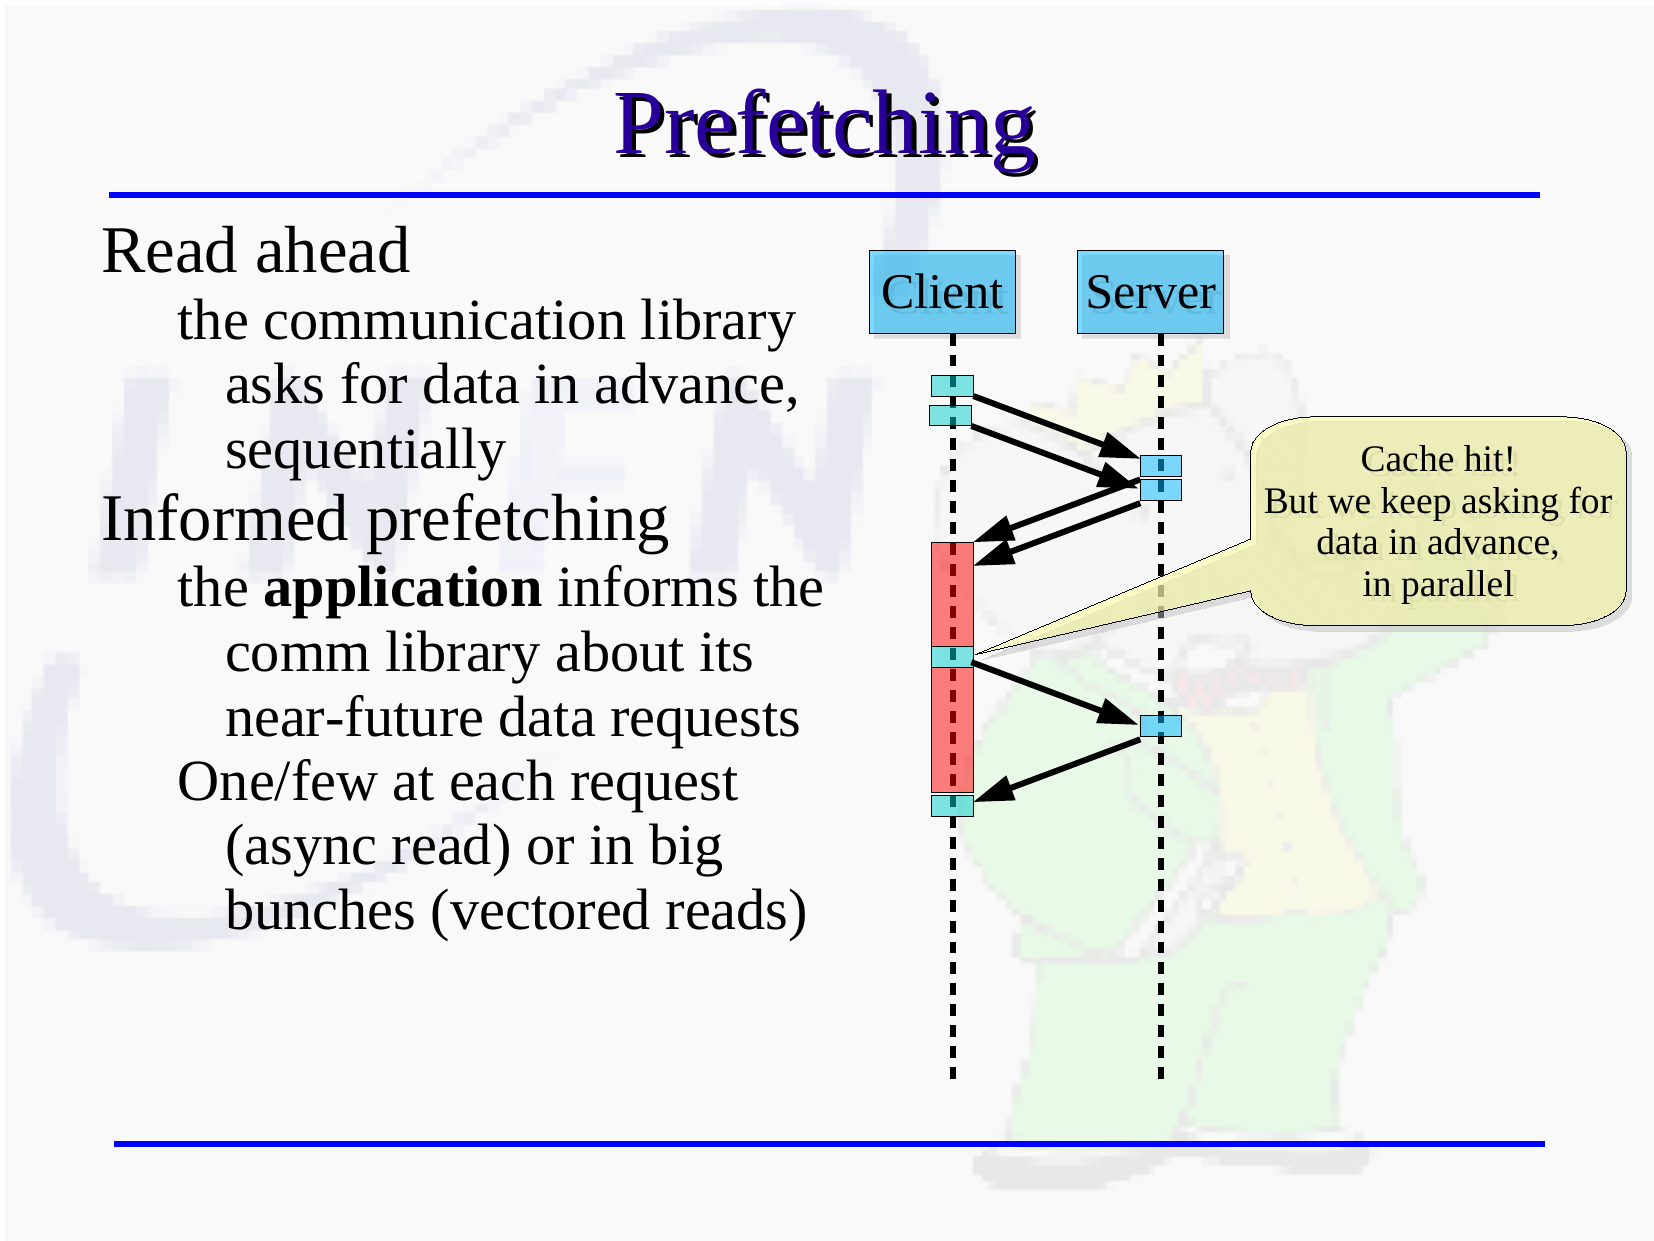

# Prefetching
Read ahead
the communication library asks for data in advance, sequentially
Informed prefetching
the application informs the comm library about its near-future data requests
One/few at each request (async read) or in big bunches (vectored reads)
Client
Server
Cache hit!
But we keep asking for
data in advance,
in parallel